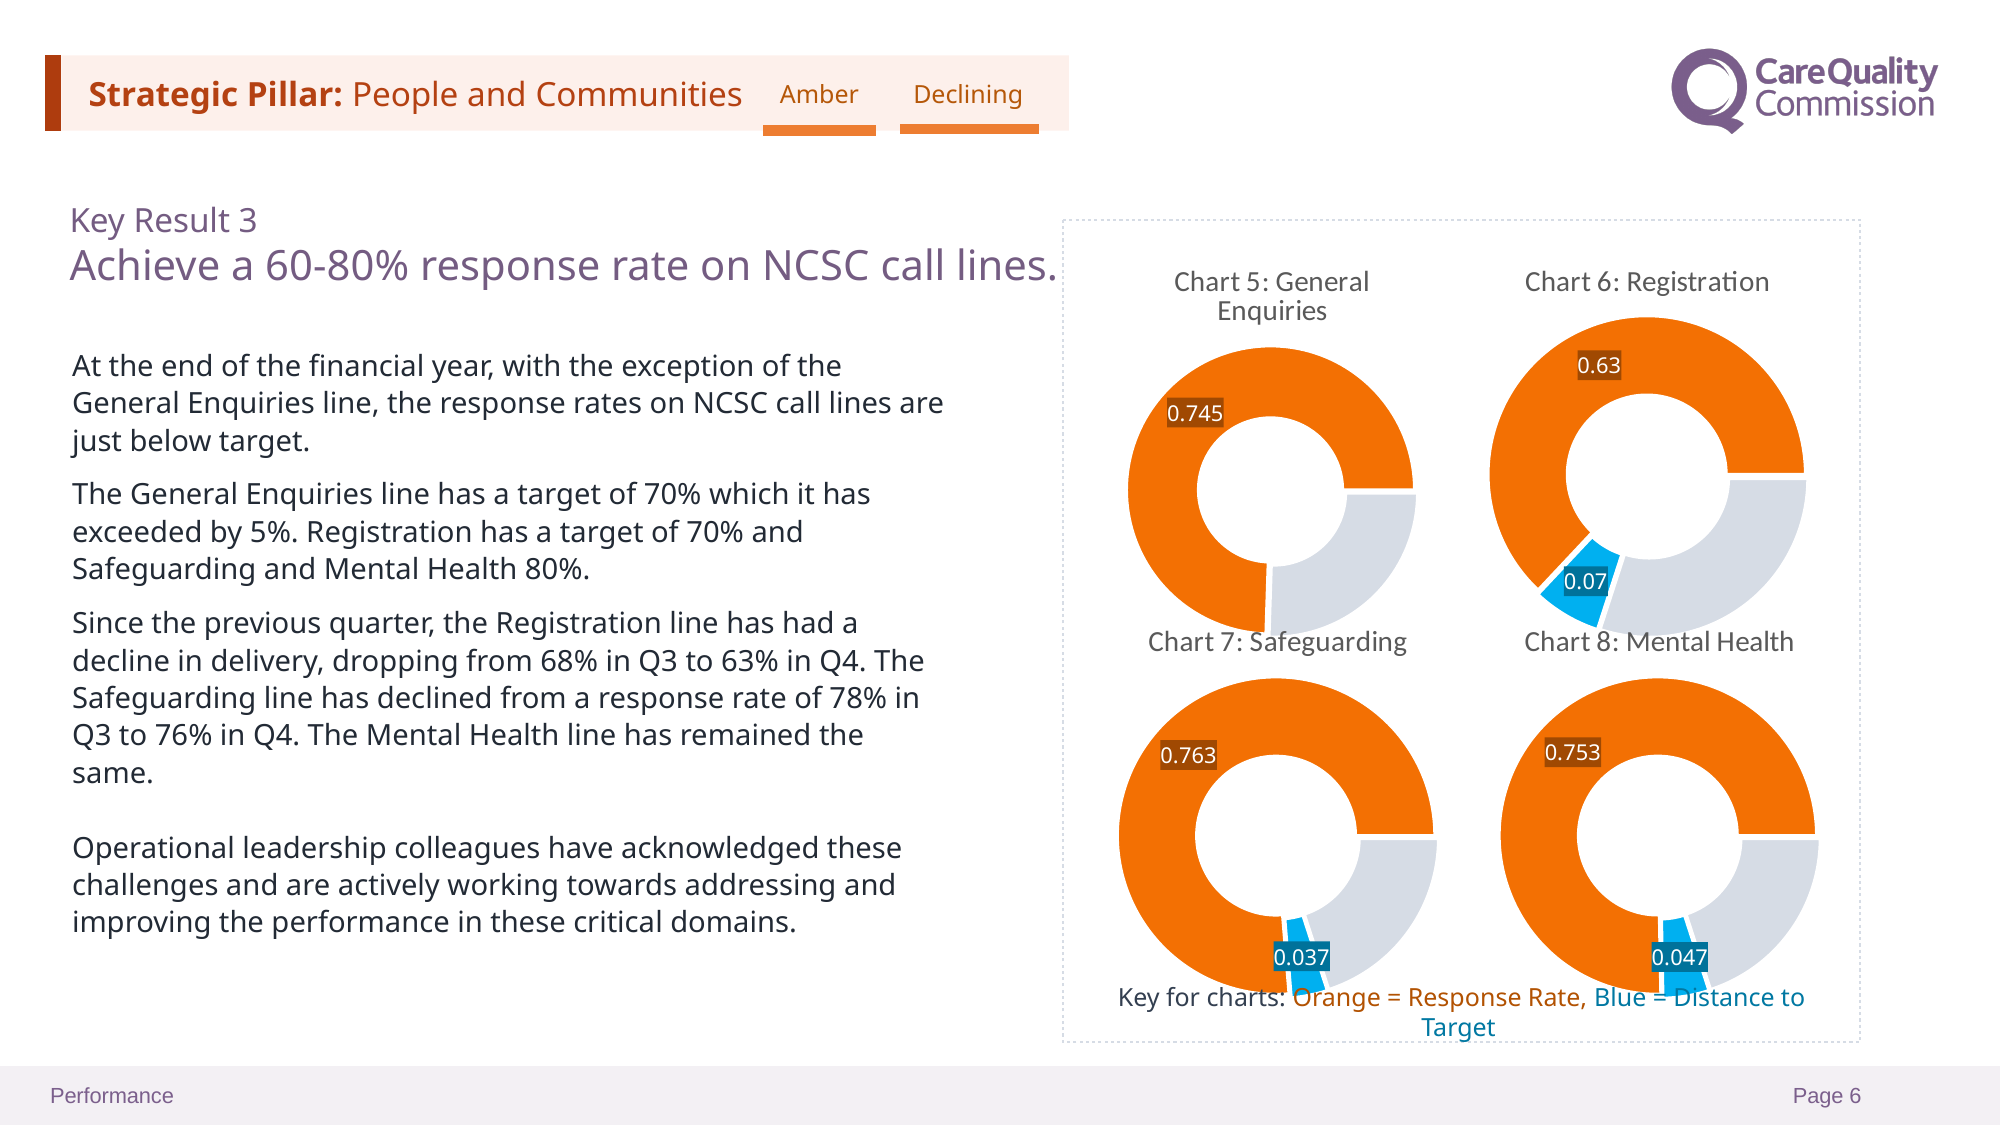

Strategic Pillar: People and Communities
Amber
Declining
# Key Result 3
Achieve a 60-80% response rate on NCSC call lines.
### Chart: Chart 5: General Enquiries
| Category | Series1 |
|---|---|
| Response Rate | 0.745 |
| Distance to Target | 0.0 |
| Missed | 0.255 |
### Chart: Chart 6: Registration
| Category | Series1 |
|---|---|
| Response Rate | 0.63 |
| Distance to Target | 0.07 |
| Missed | 0.3 |At the end of the financial year, with the exception of the General Enquiries line, the response rates on NCSC call lines are just below target.
The General Enquiries line has a target of 70% which it has exceeded by 5%. Registration has a target of 70% and Safeguarding and Mental Health 80%.
Since the previous quarter, the Registration line has had a decline in delivery, dropping from 68% in Q3 to 63% in Q4. The Safeguarding line has declined from a response rate of 78% in Q3 to 76% in Q4. The Mental Health line has remained the same.
Operational leadership colleagues have acknowledged these challenges and are actively working towards addressing and improving the performance in these critical domains.
### Chart: Chart 7: Safeguarding
| Category | Series1 |
|---|---|
| Response Rate | 0.763 |
| Distance to Target | 0.037 |
| Missed | 0.2 |
### Chart: Chart 8: Mental Health
| Category | Series1 |
|---|---|
| Response Rate | 0.753 |
| Distance to Target | 0.047 |
| Missed | 0.2 |Key for charts: Orange = Response Rate, Blue = Distance to Target
Performance
Page 6